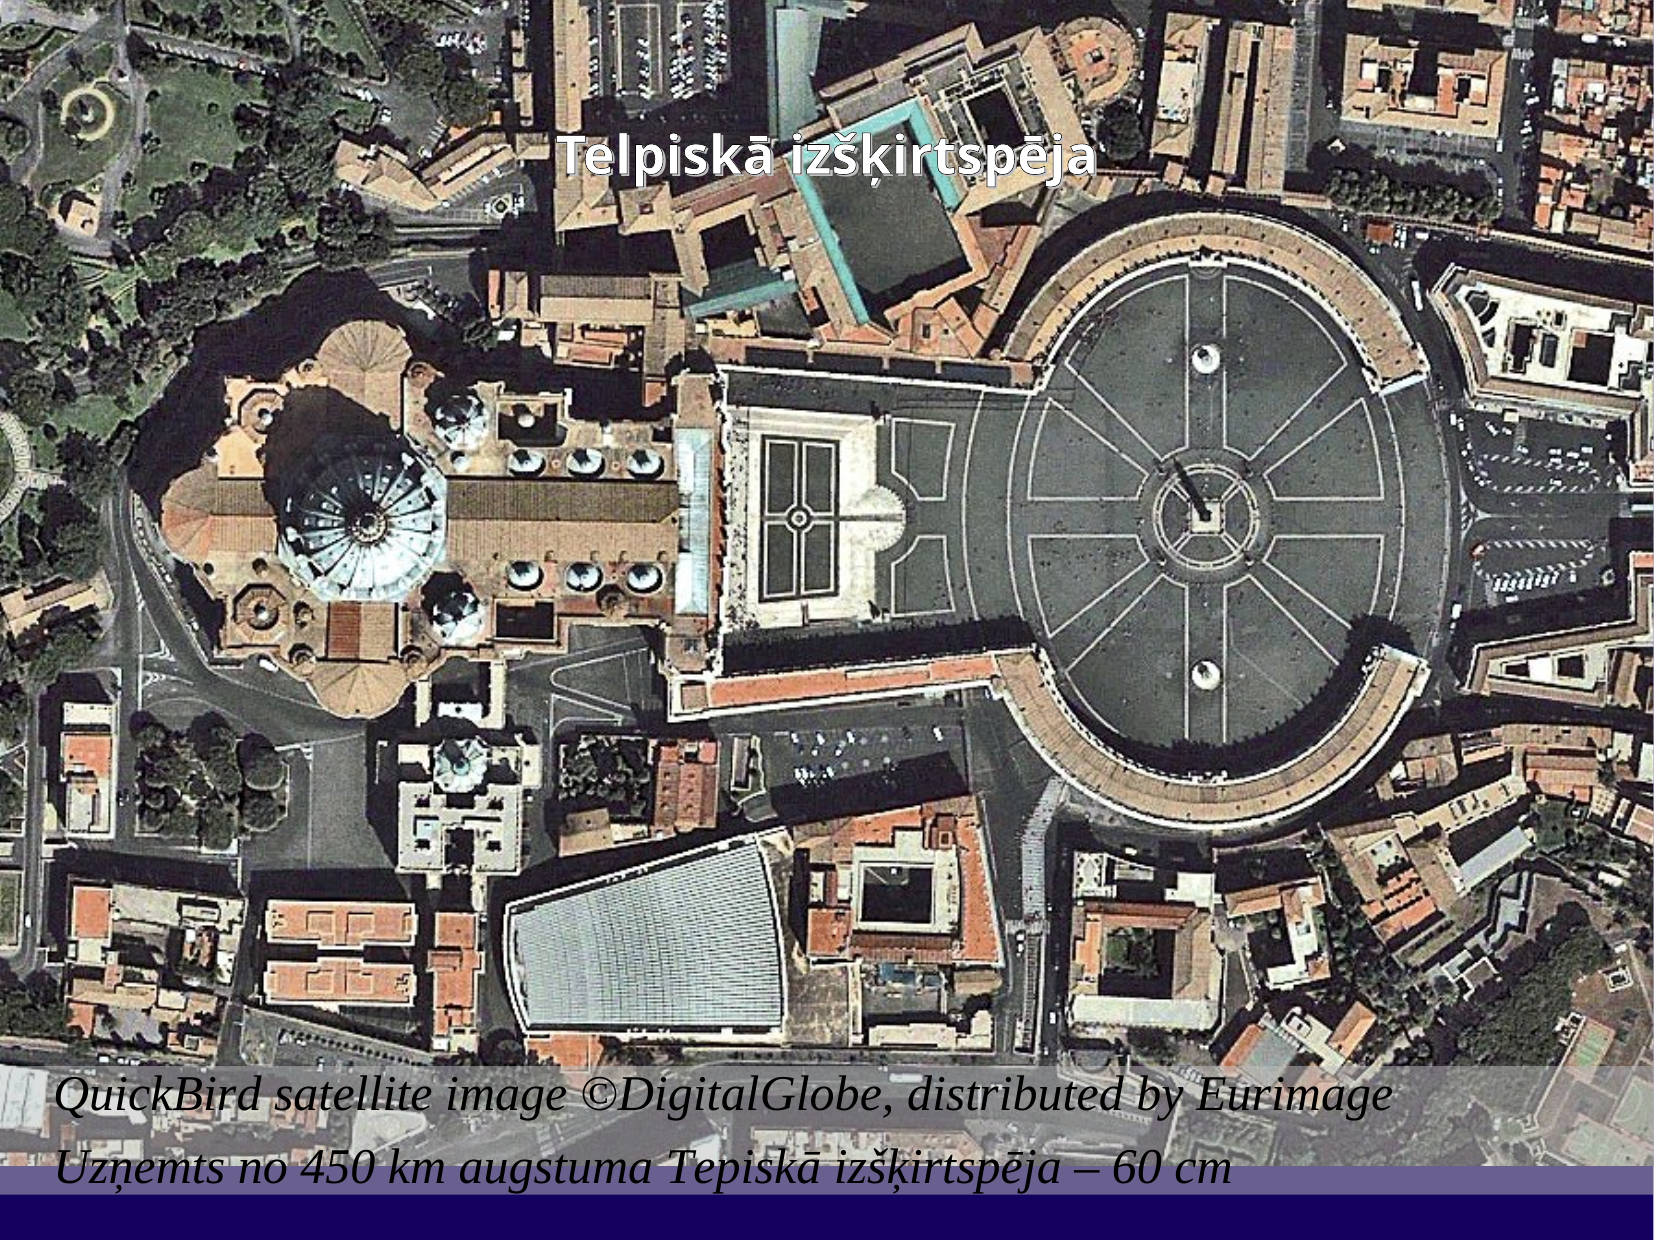

# Telpiskā izšķirtspēja
QuickBird satellite image ©DigitalGlobe, distributed by Eurimage
Uzņemts no 450 km augstuma Tepiskā izšķirtspēja – 60 cm